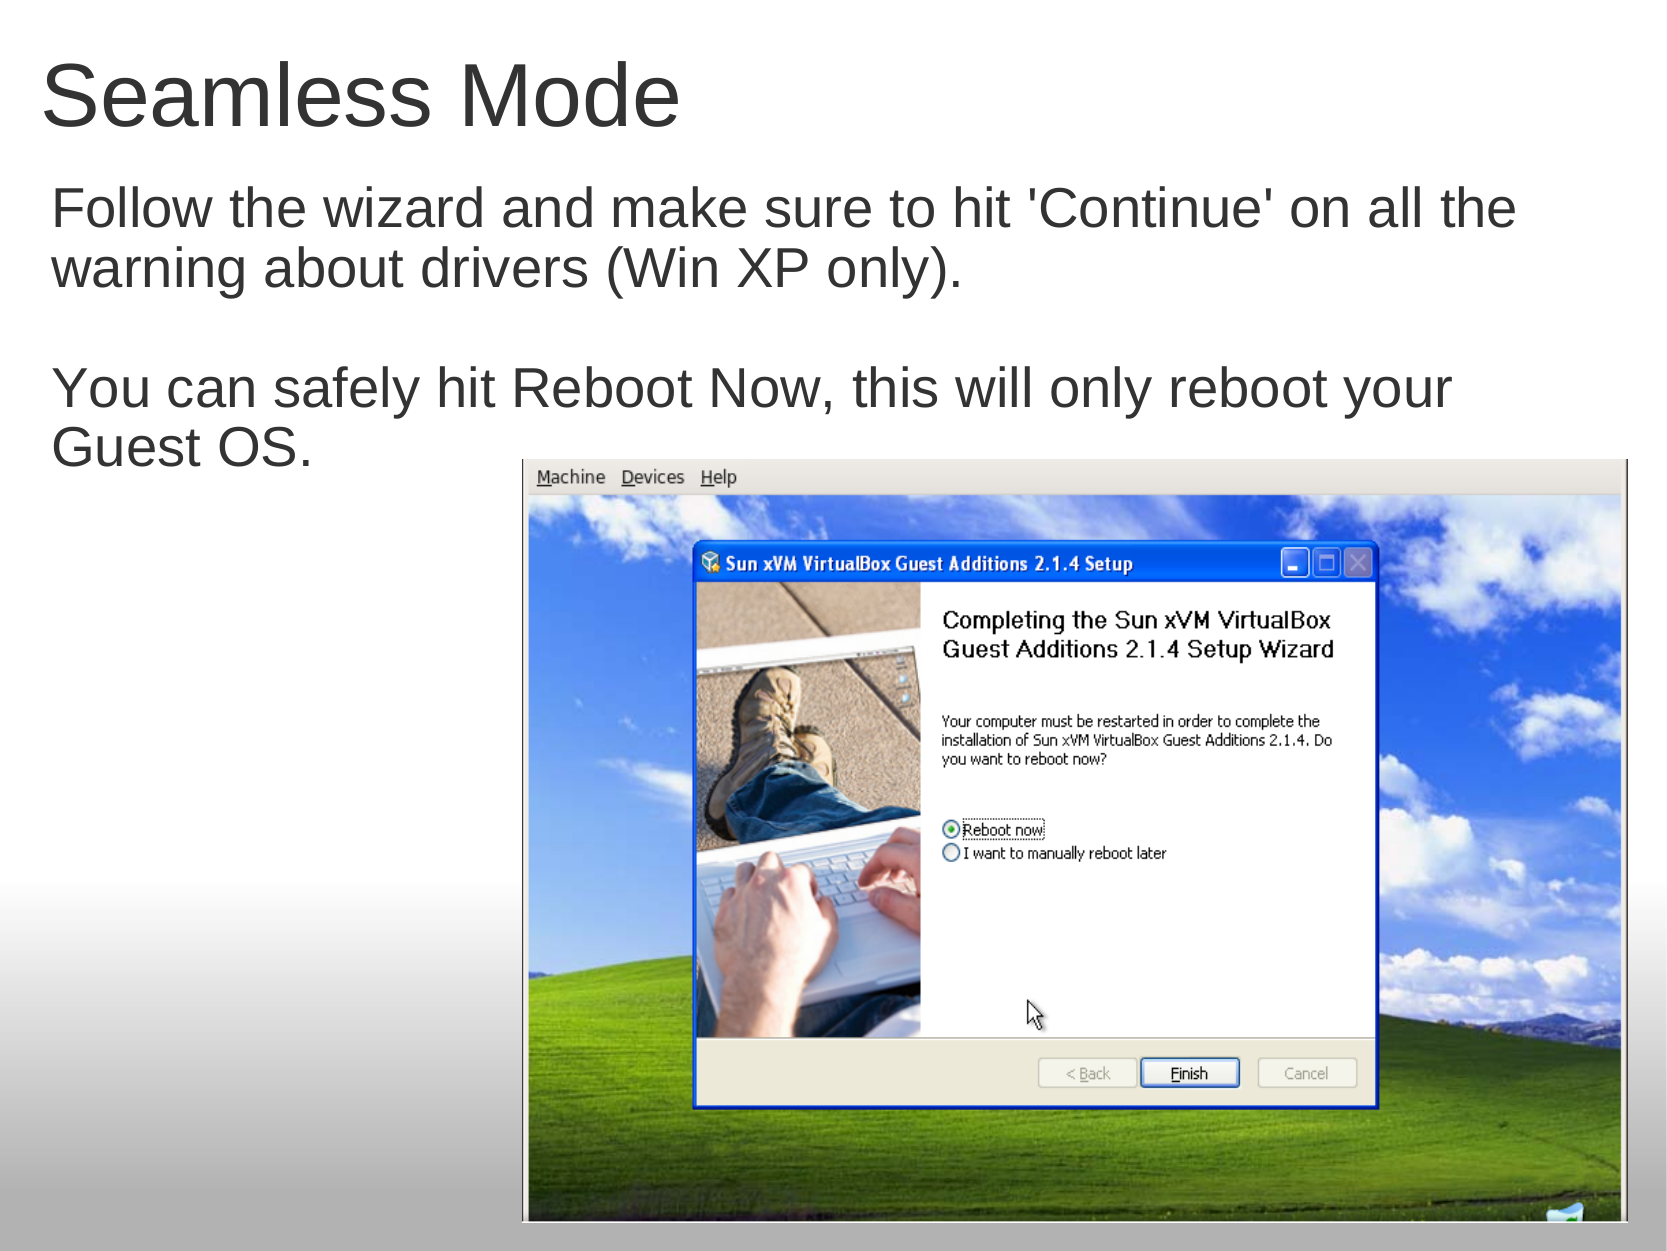

# Seamless Mode
Follow the wizard and make sure to hit 'Continue' on all the warning about drivers (Win XP only).
You can safely hit Reboot Now, this will only reboot your Guest OS.